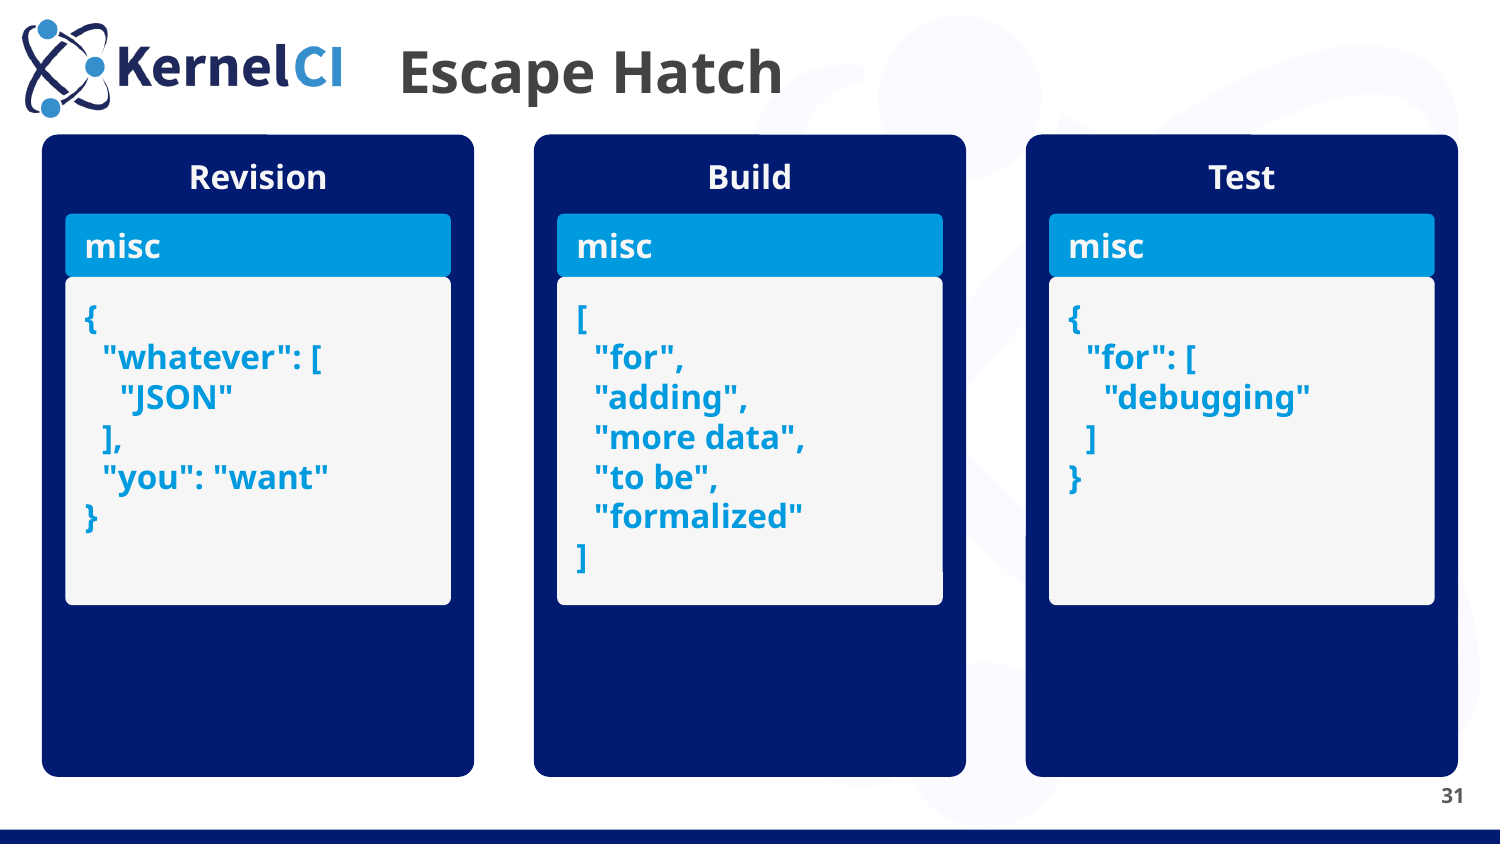

# Escape Hatch
Revision
Build
Test
misc
misc
misc
{
 "whatever": [
 "JSON"
 ],
 "you": "want"
}
[
 "for",
 "adding",
 "more data",
 "to be",
 "formalized"
]
{
 "for": [
 "debugging"
 ]
}